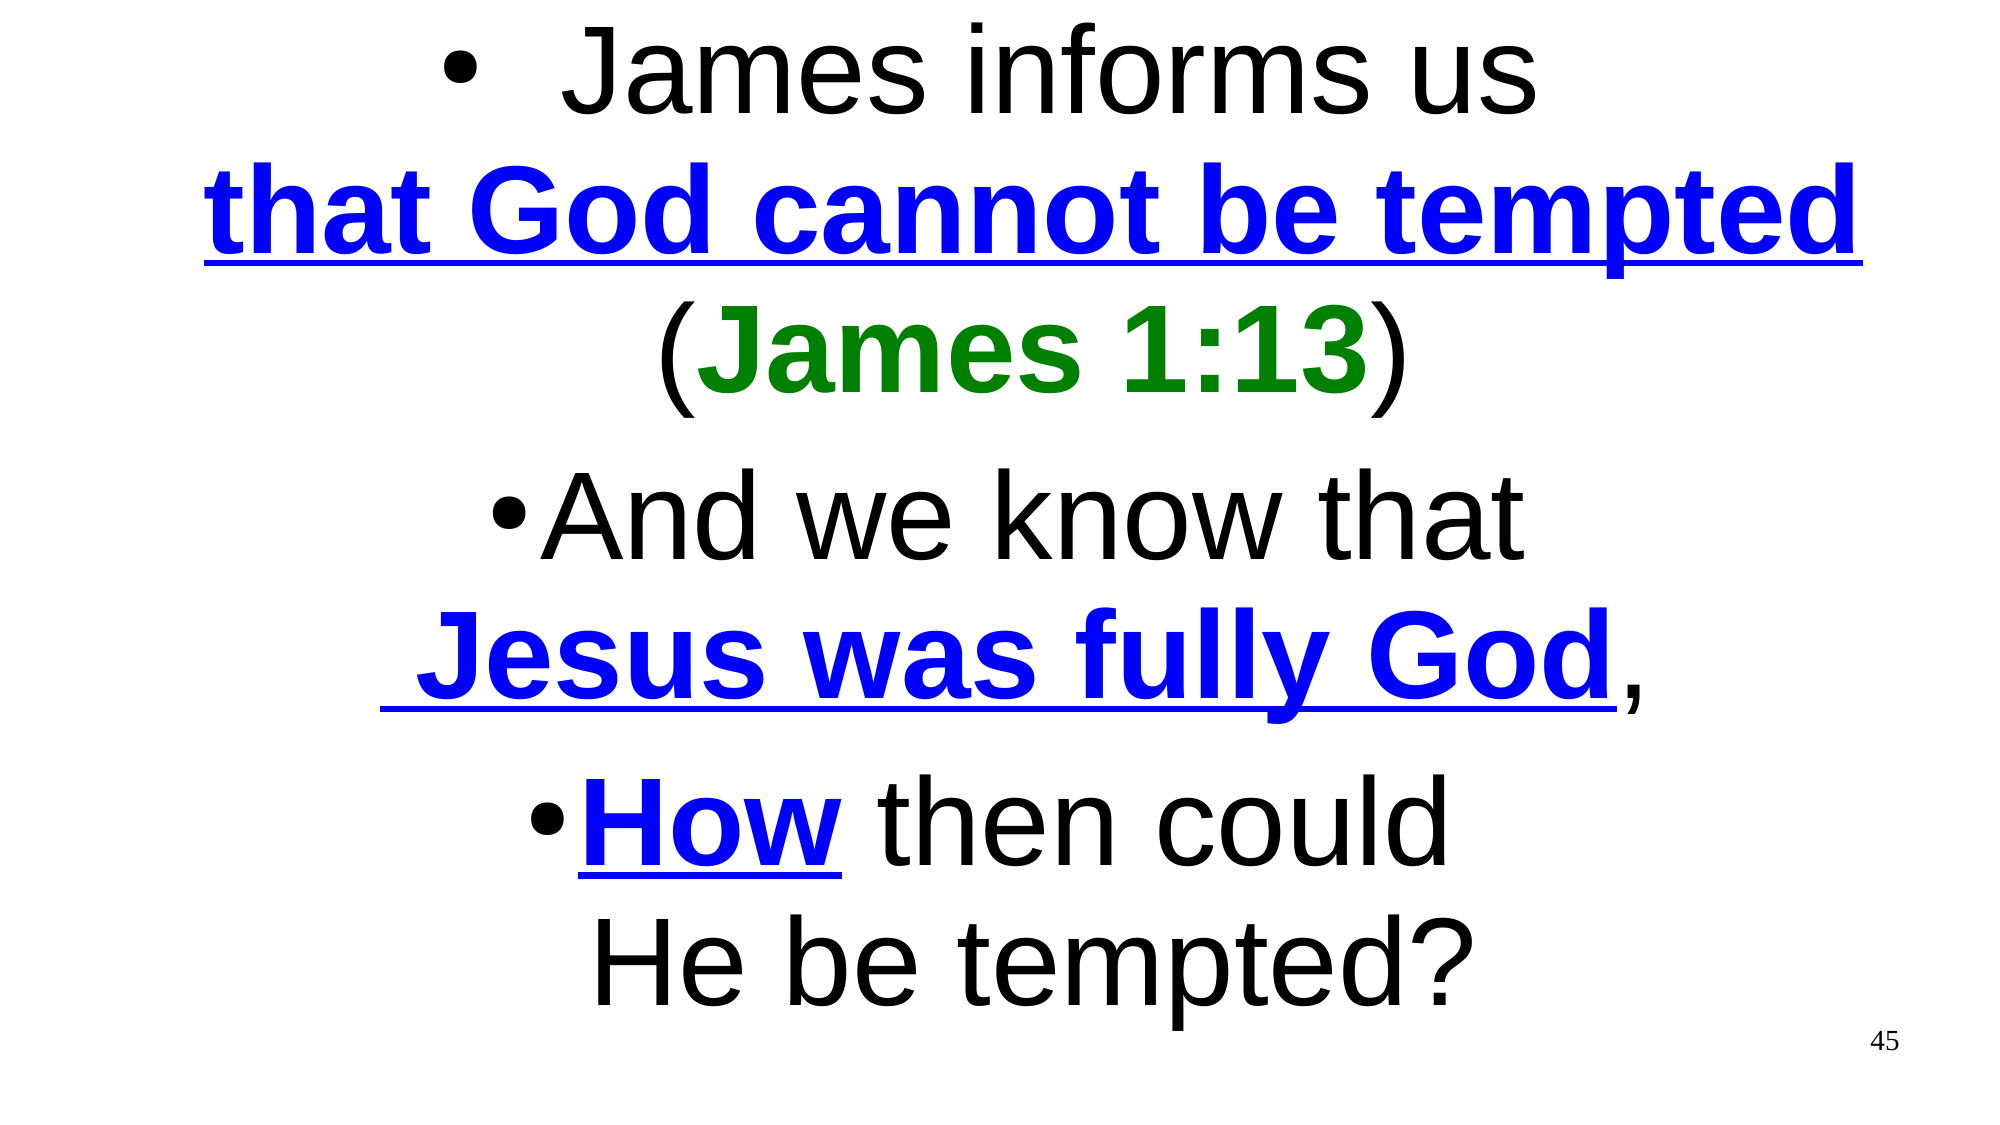

# James informs us that God cannot be tempted (James 1:13)
And we know that
 Jesus was fully God,
How then could
He be tempted?
45